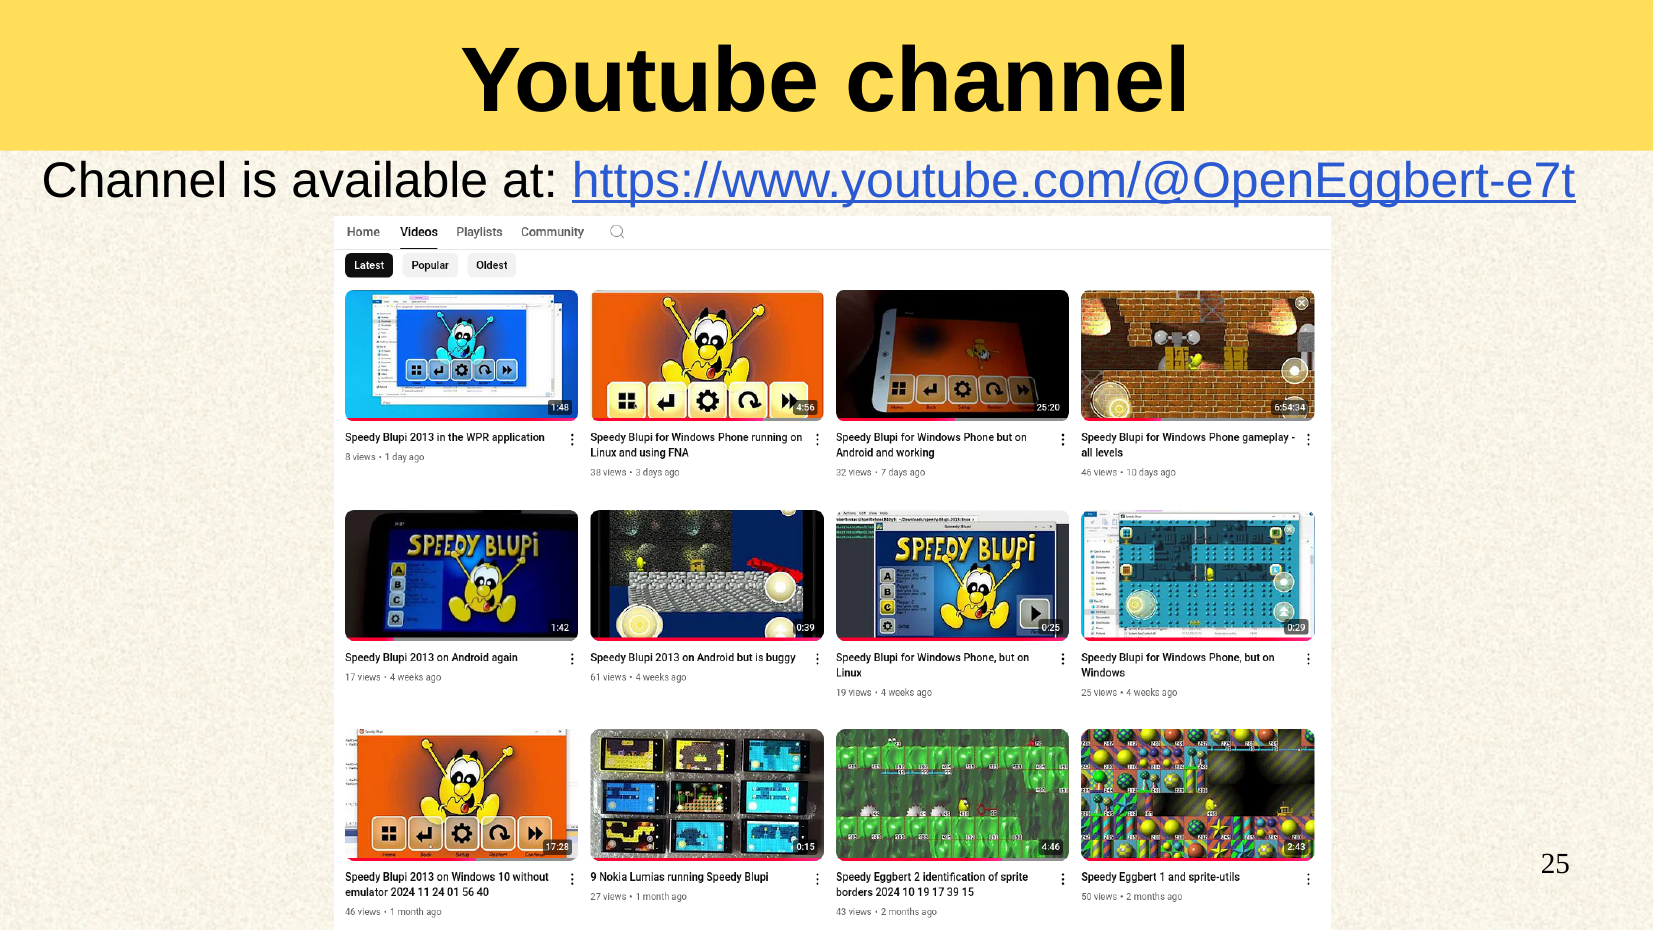

# Youtube channel
Channel is available at: https://www.youtube.com/@OpenEggbert-e7t
25